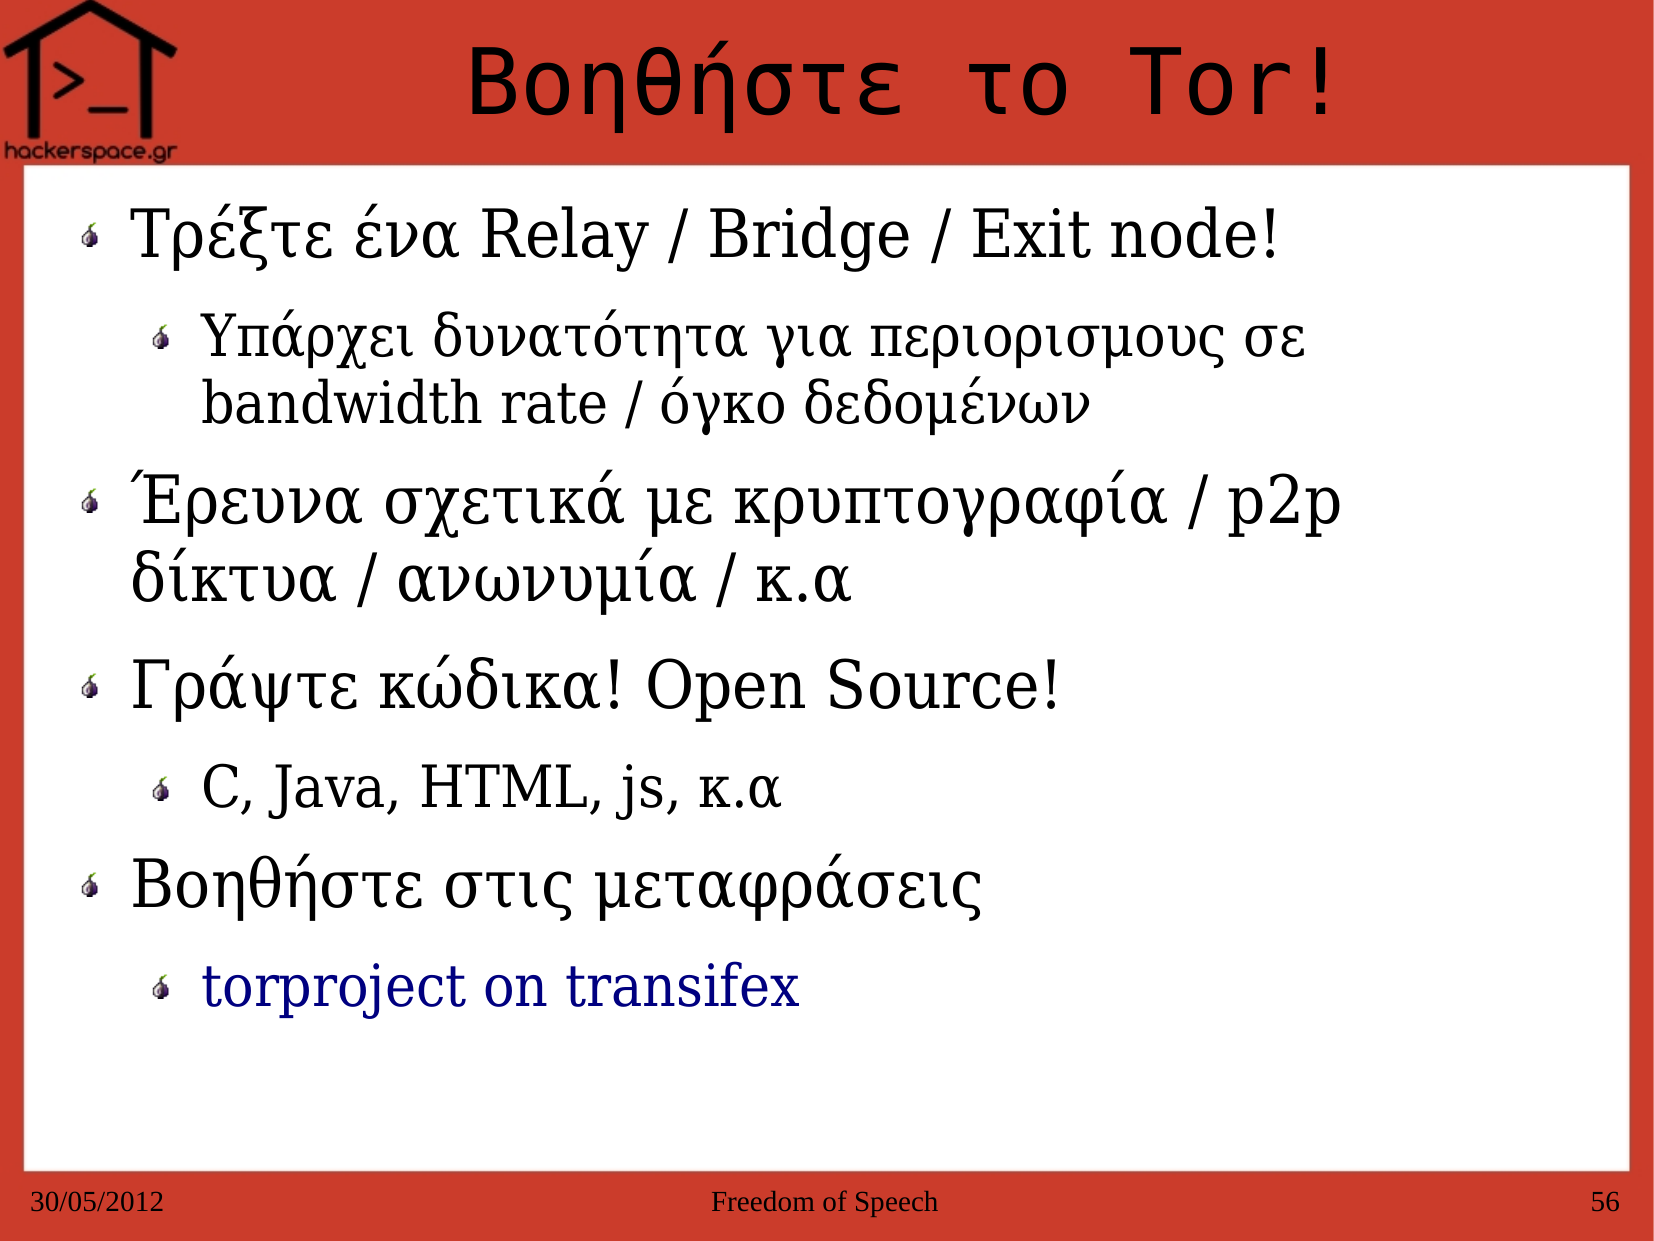

# Βοηθήστε το Tor!
Τρέξτε ένα Relay / Bridge / Exit node!
Υπάρχει δυνατότητα για περιορισμους σε bandwidth rate / όγκο δεδομένων
Έρευνα σχετικά με κρυπτογραφία / p2p δίκτυα / ανωνυμία / κ.α
Γράψτε κώδικα! Open Source!
C, Java, HTML, js, κ.α
Βοηθήστε στις μεταφράσεις
torproject on transifex
30/05/2012
Freedom of Speech
56